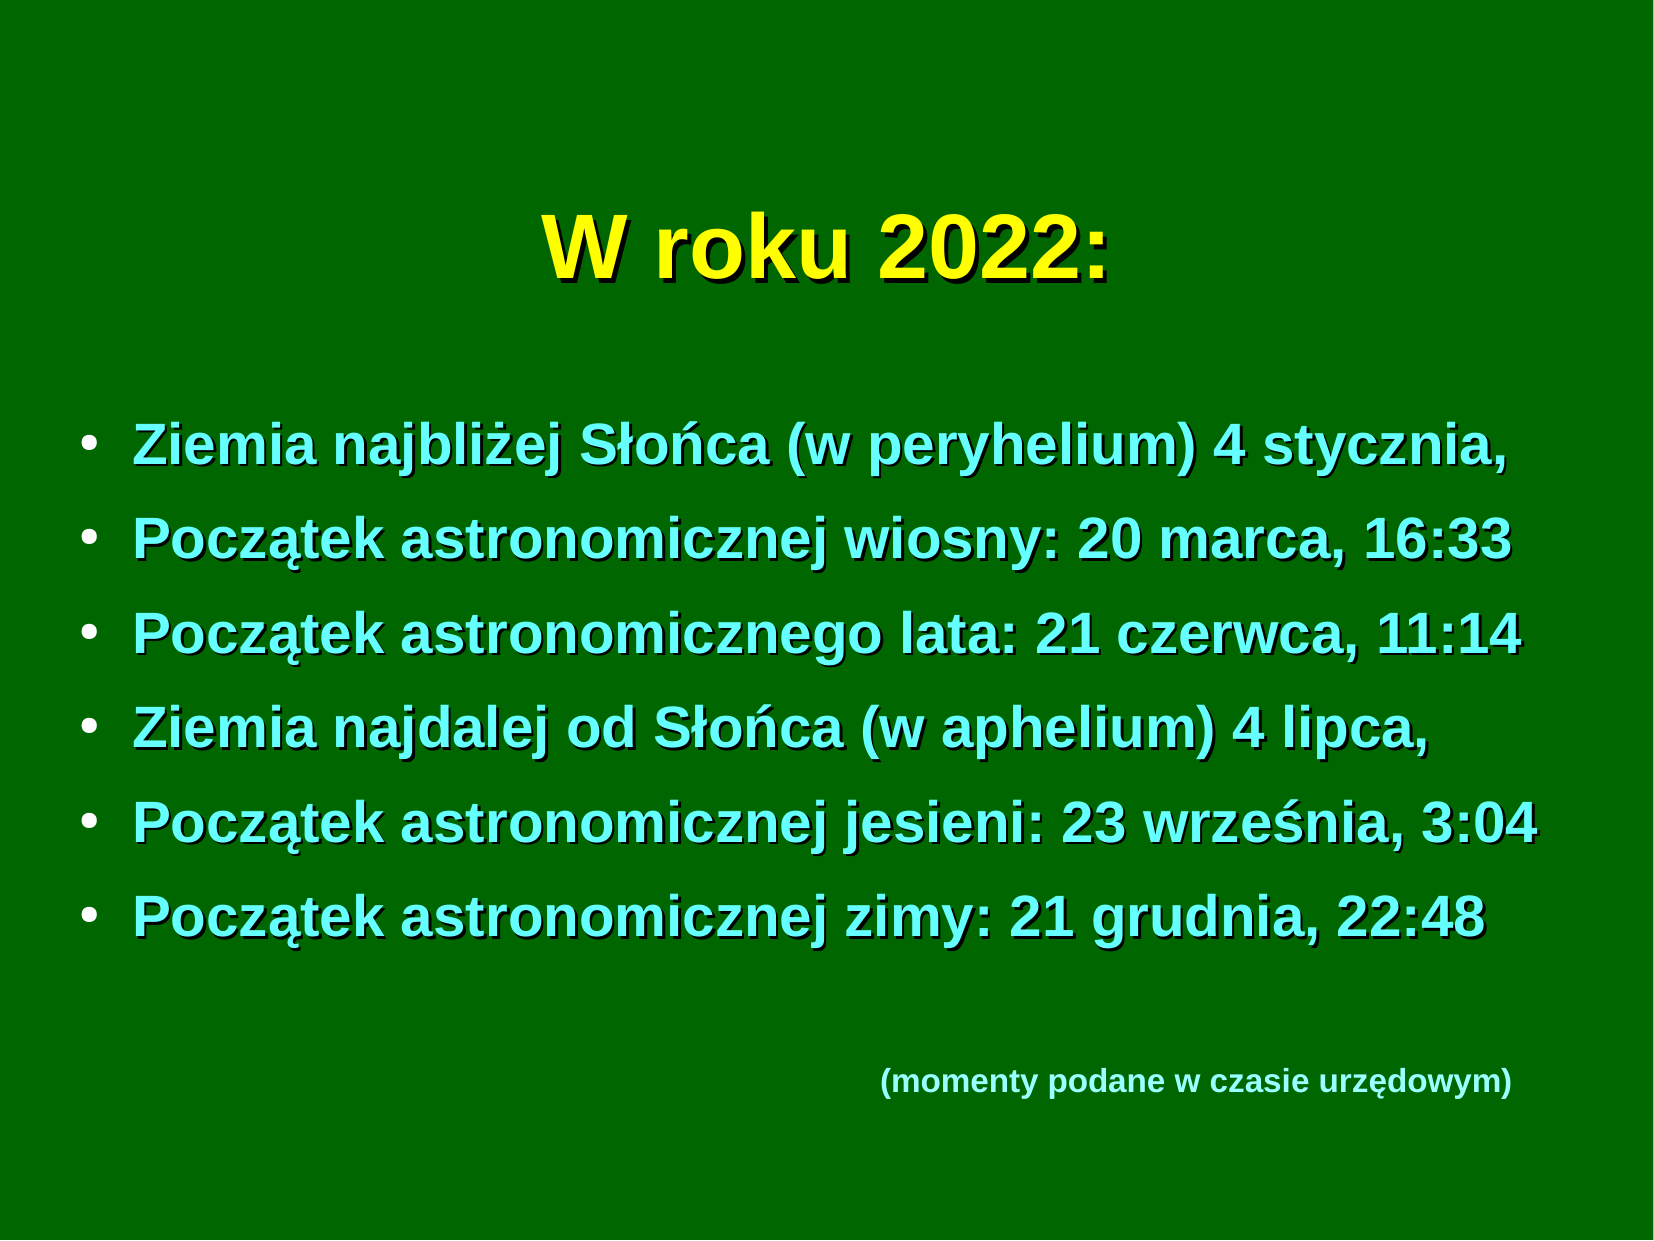

# W roku 2022:
Ziemia najbliżej Słońca (w peryhelium) 4 stycznia,
Początek astronomicznej wiosny: 20 marca, 16:33
Początek astronomicznego lata: 21 czerwca, 11:14
Ziemia najdalej od Słońca (w aphelium) 4 lipca,
Początek astronomicznej jesieni: 23 września, 3:04
Początek astronomicznej zimy: 21 grudnia, 22:48
(momenty podane w czasie urzędowym)